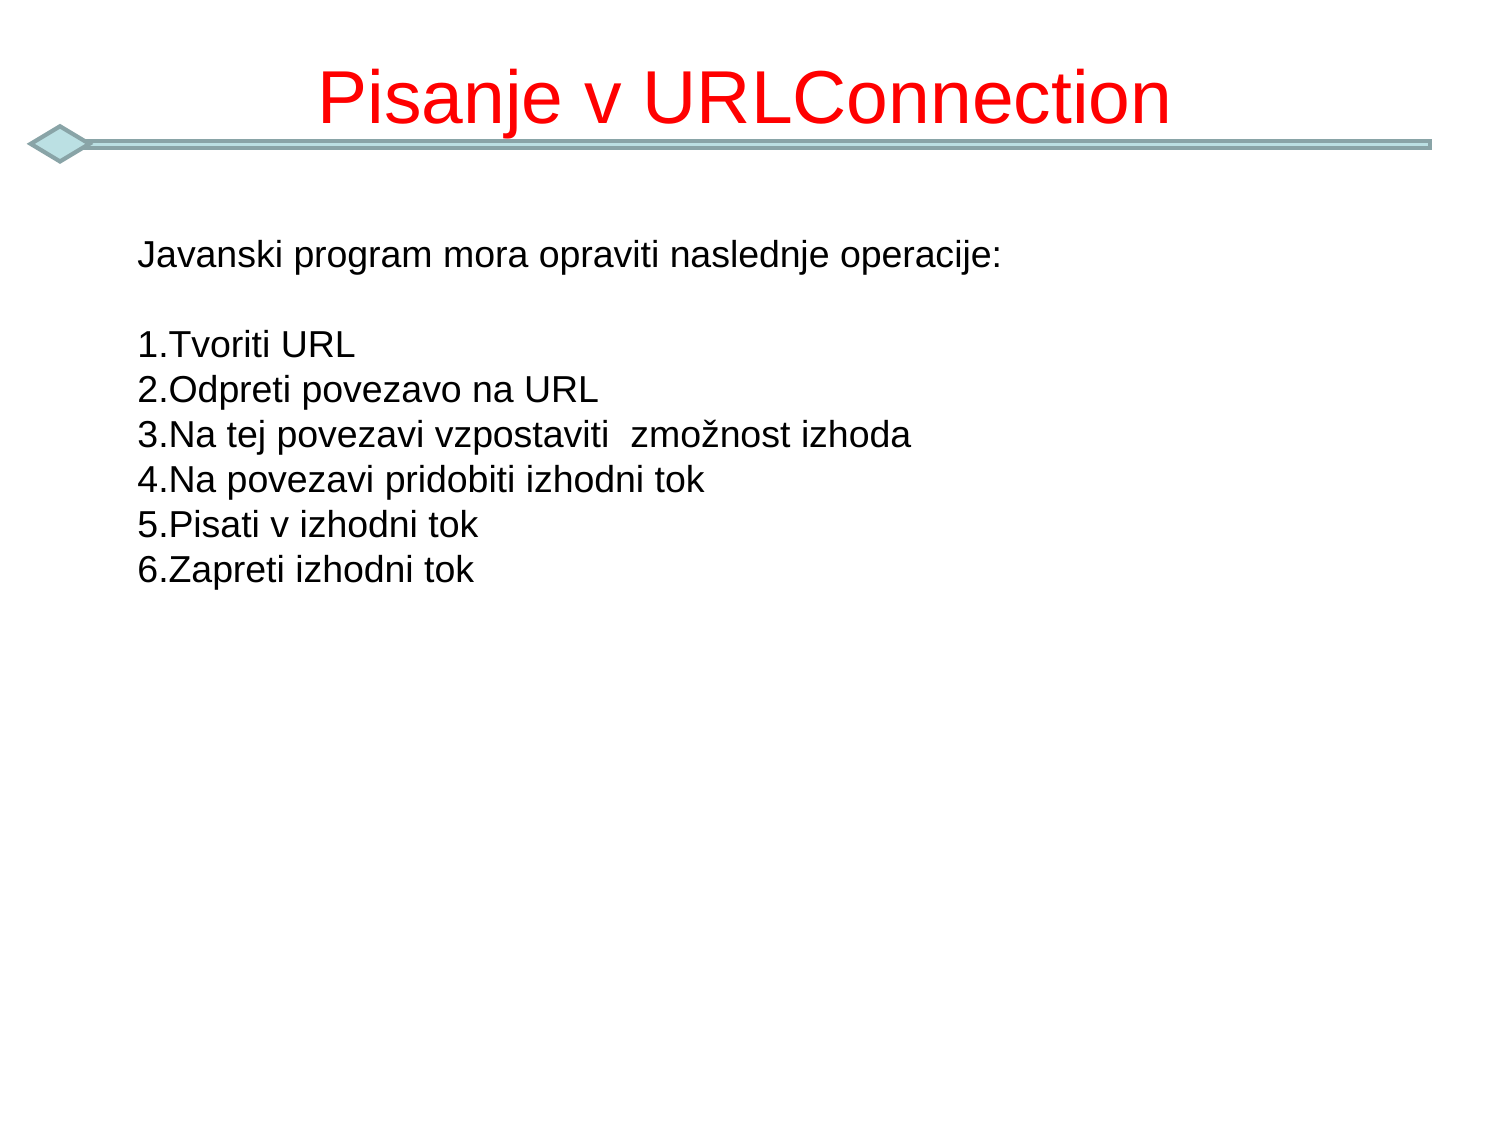

# Pisanje v URLConnection
Javanski program mora opraviti naslednje operacije:
Tvoriti URL
Odpreti povezavo na URL
Na tej povezavi vzpostaviti zmožnost izhoda
Na povezavi pridobiti izhodni tok
Pisati v izhodni tok
Zapreti izhodni tok